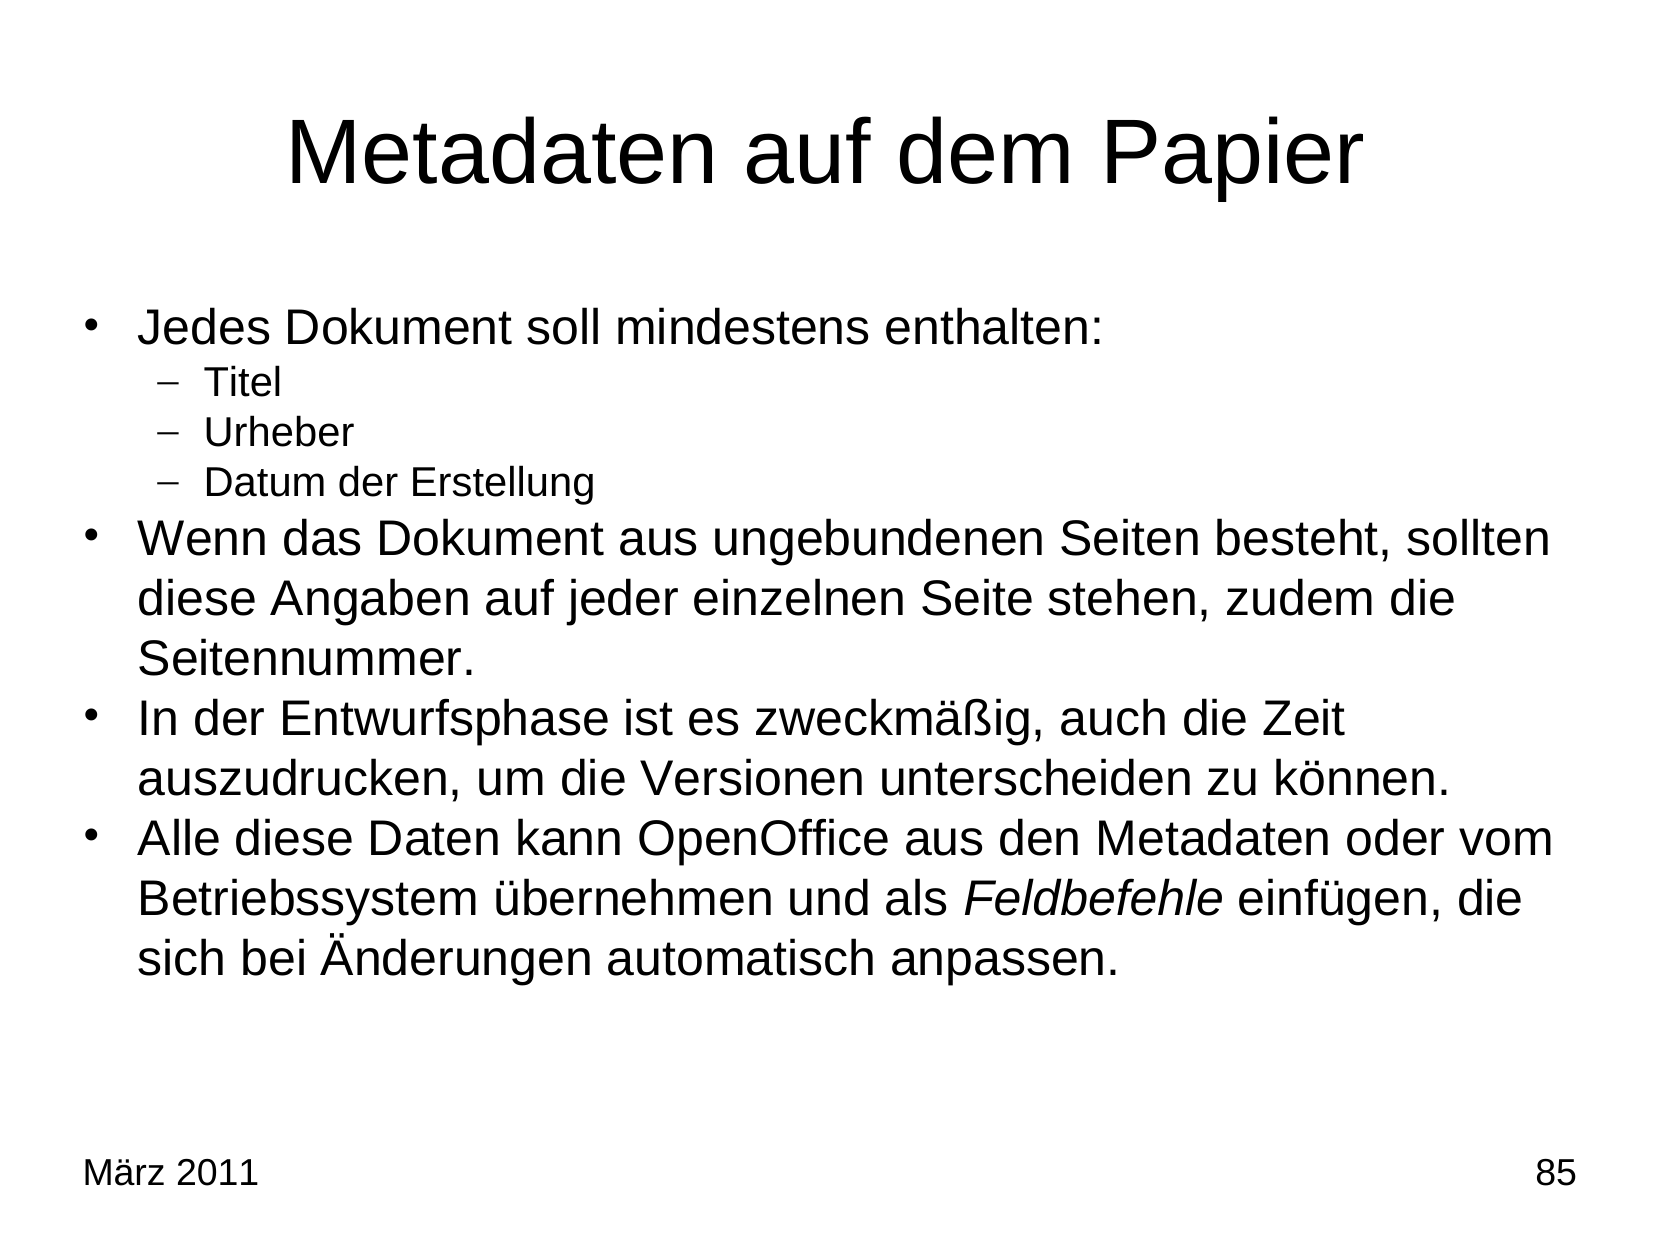

# Metadaten auf dem Papier
Jedes Dokument soll mindestens enthalten:
Titel
Urheber
Datum der Erstellung
Wenn das Dokument aus ungebundenen Seiten besteht, sollten diese Angaben auf jeder einzelnen Seite stehen, zudem die Seitennummer.
In der Entwurfsphase ist es zweckmäßig, auch die Zeit auszudrucken, um die Versionen unterscheiden zu können.
Alle diese Daten kann OpenOffice aus den Metadaten oder vom Betriebssystem übernehmen und als Feldbefehle einfügen, die sich bei Änderungen automatisch anpassen.
März 2011
85